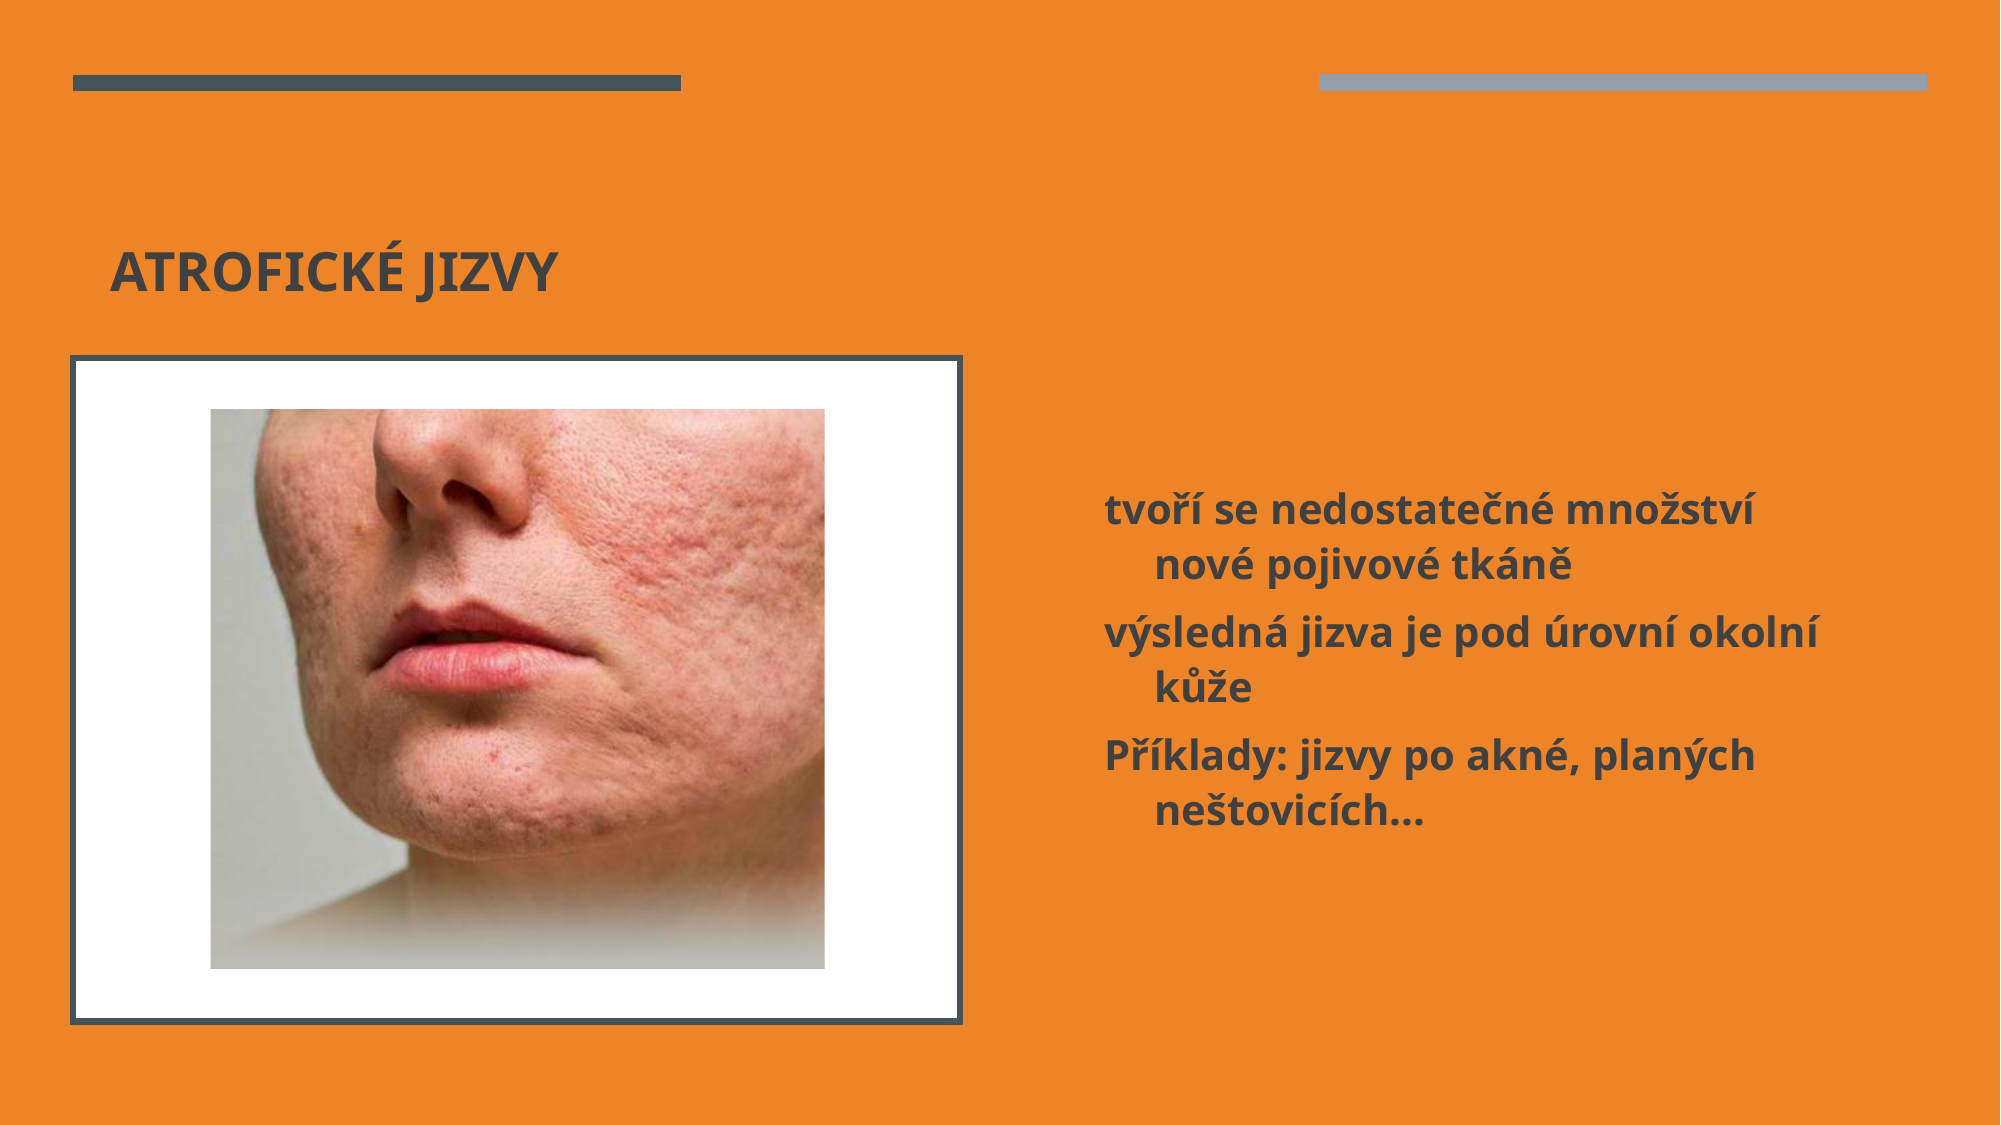

# ATROFICKÉ JIZVY
tvoří se nedostatečné množství nové pojivové tkáně
výsledná jizva je pod úrovní okolní kůže
Příklady: jizvy po akné, planých neštovicích...